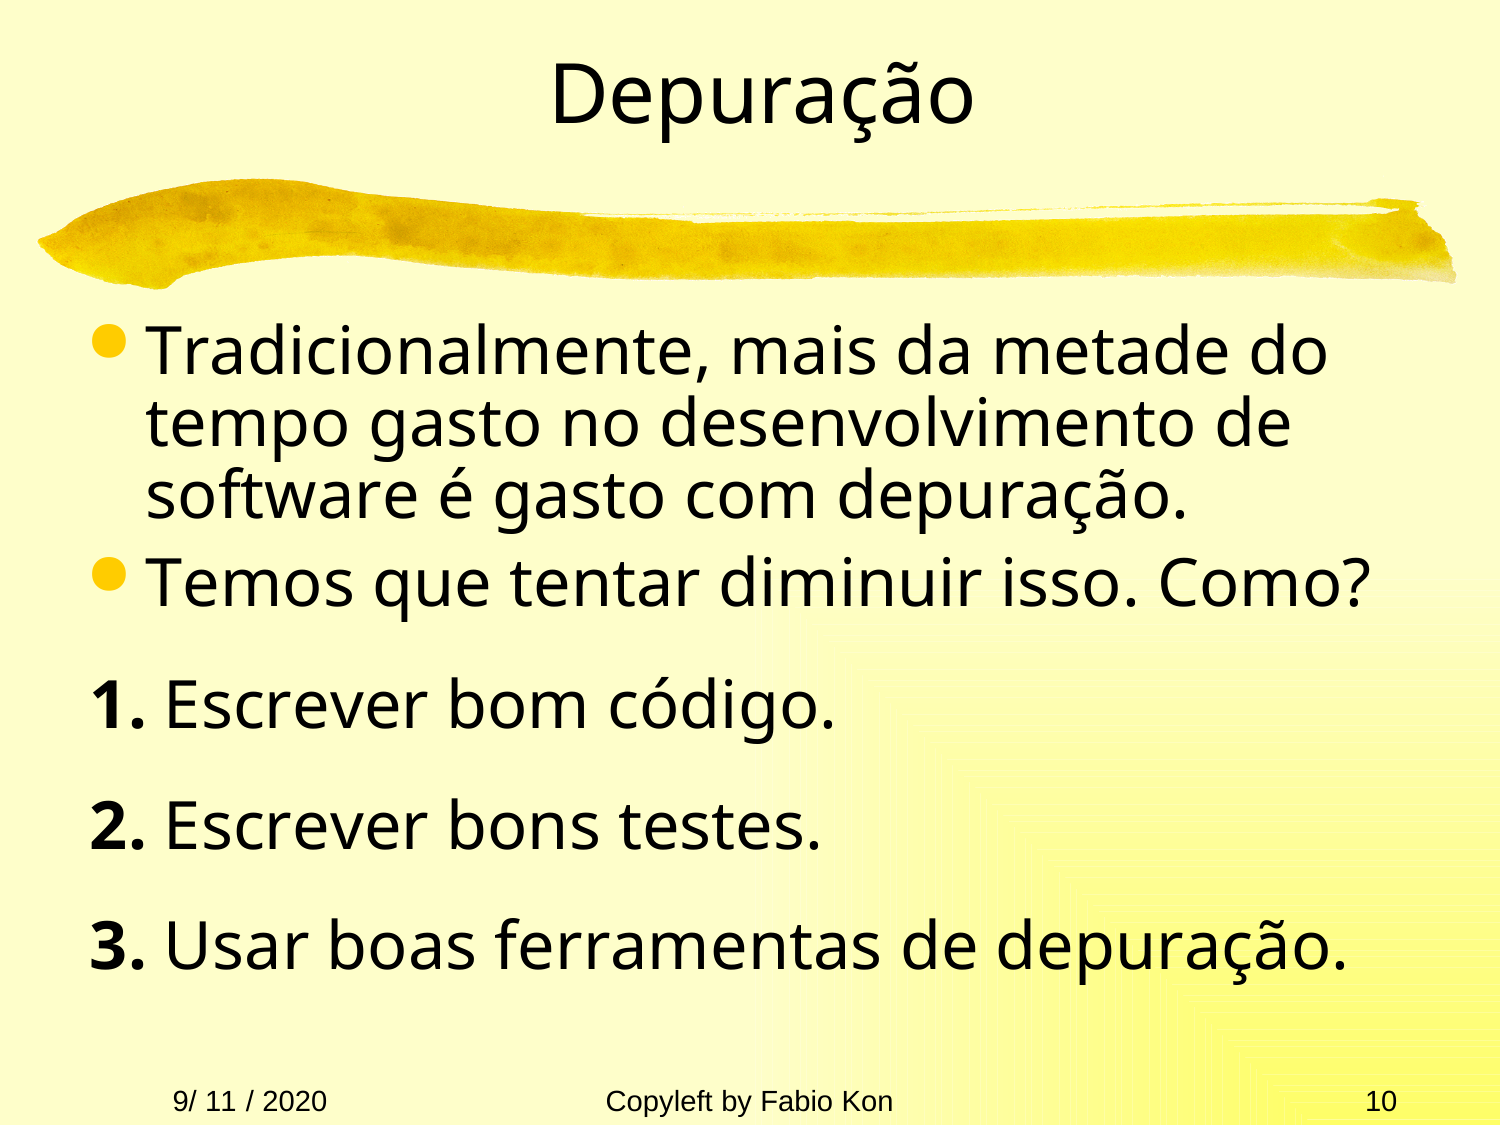

# Depuração
Tradicionalmente, mais da metade do tempo gasto no desenvolvimento de software é gasto com depuração.
Temos que tentar diminuir isso. Como?
1. Escrever bom código.
2. Escrever bons testes.
3. Usar boas ferramentas de depuração.
ECOOP'99 OOOSW
10